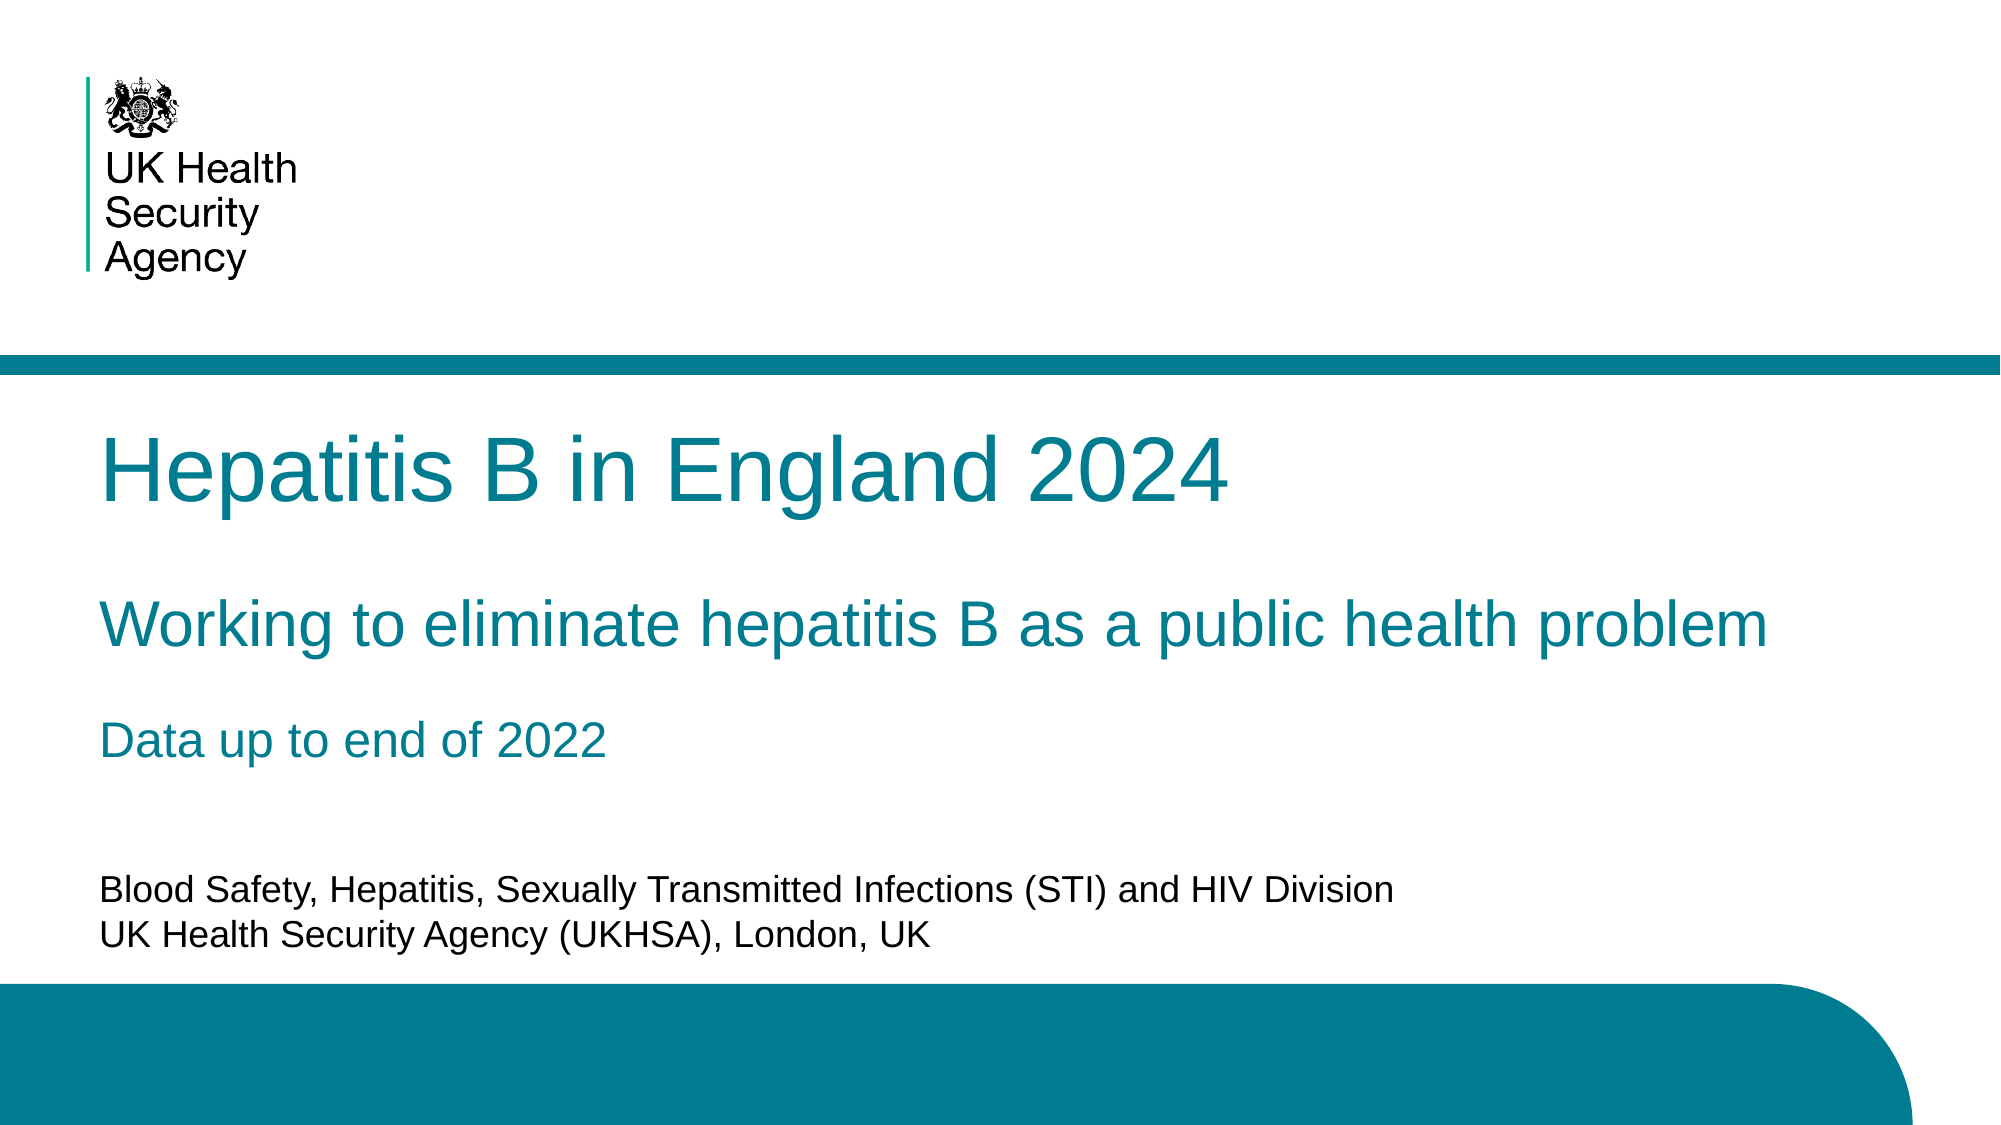

# Hepatitis B in England 2024 Working to eliminate hepatitis B as a public health problem Data up to end of 2022
Blood Safety, Hepatitis, Sexually Transmitted Infections (STI) and HIV Division
UK Health Security Agency (UKHSA), London, UK